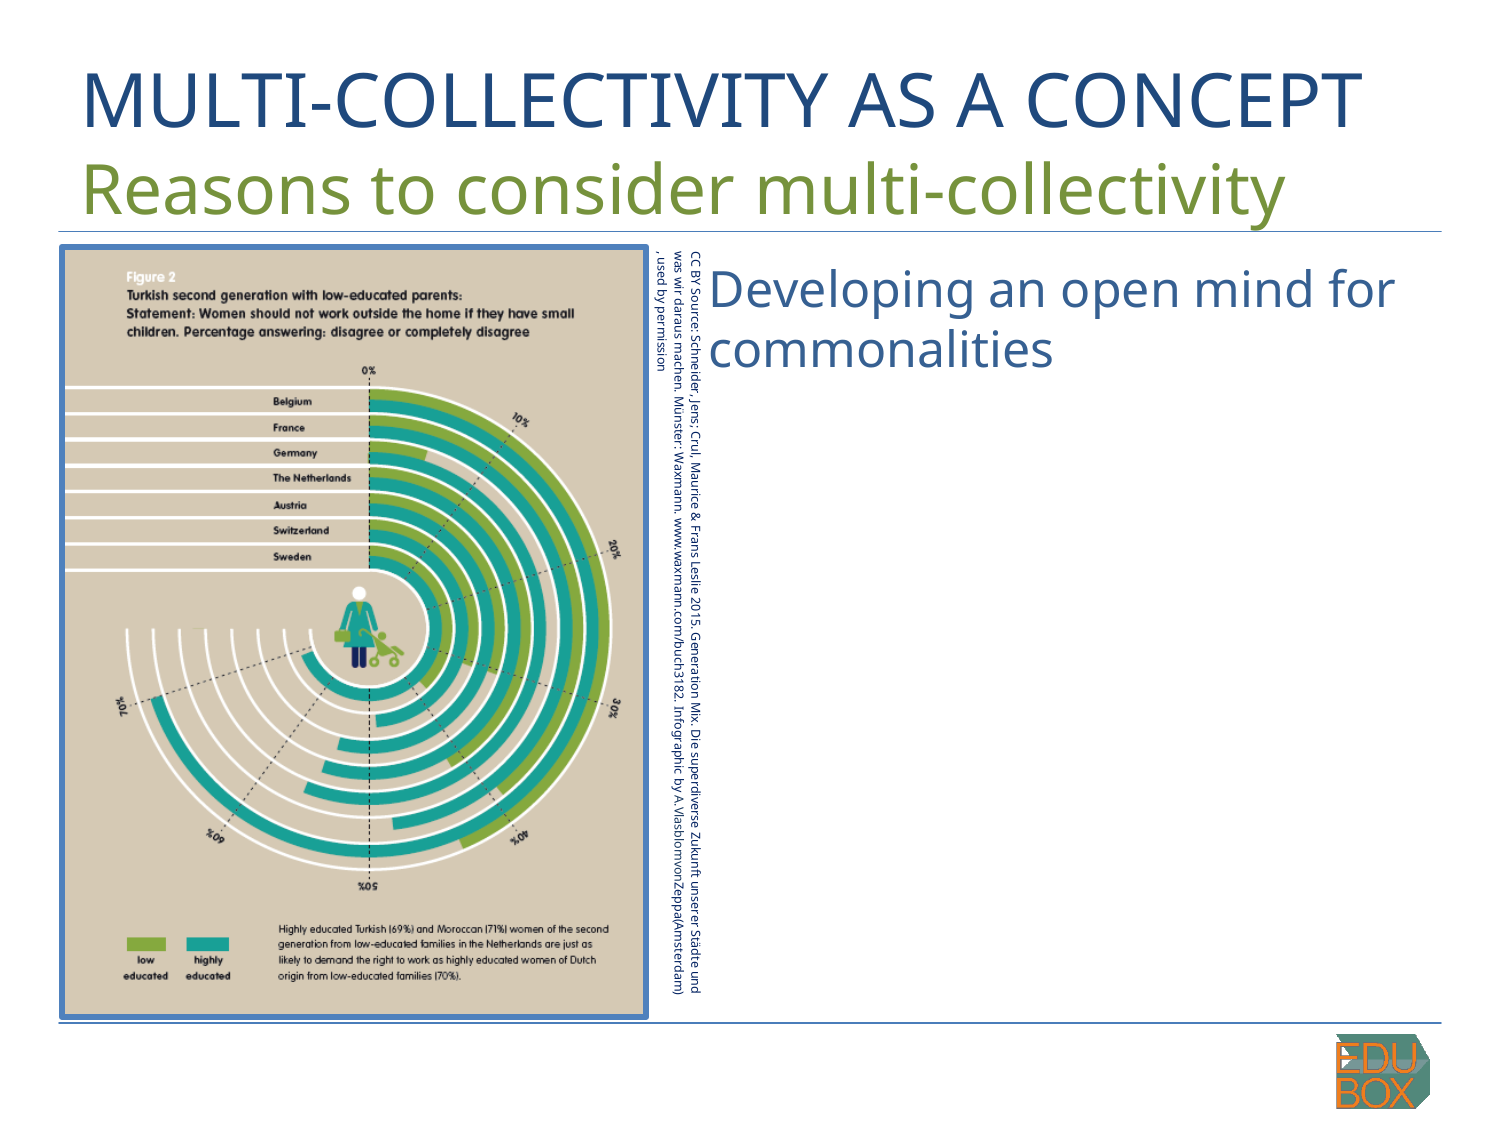

MULTI-COLLECTIVITY AS A CONCEPT
# Reasons to consider multi-collectivity
Developing an open mind for commonalities
15,3%
13,3%
12,7%
47,2%
CC BY Source: Schneider, Jens; Crul, Maurice & Frans Leslie 2015. Generation Mix. Die superdiverse Zukunft unserer Städte und was wir daraus machen. Münster: Waxmann. www.waxmann.com/buch3182. Infographic by A.VlasblomvonZeppa(Amsterdam), used by permission
4,6%
3,8%
4,4%